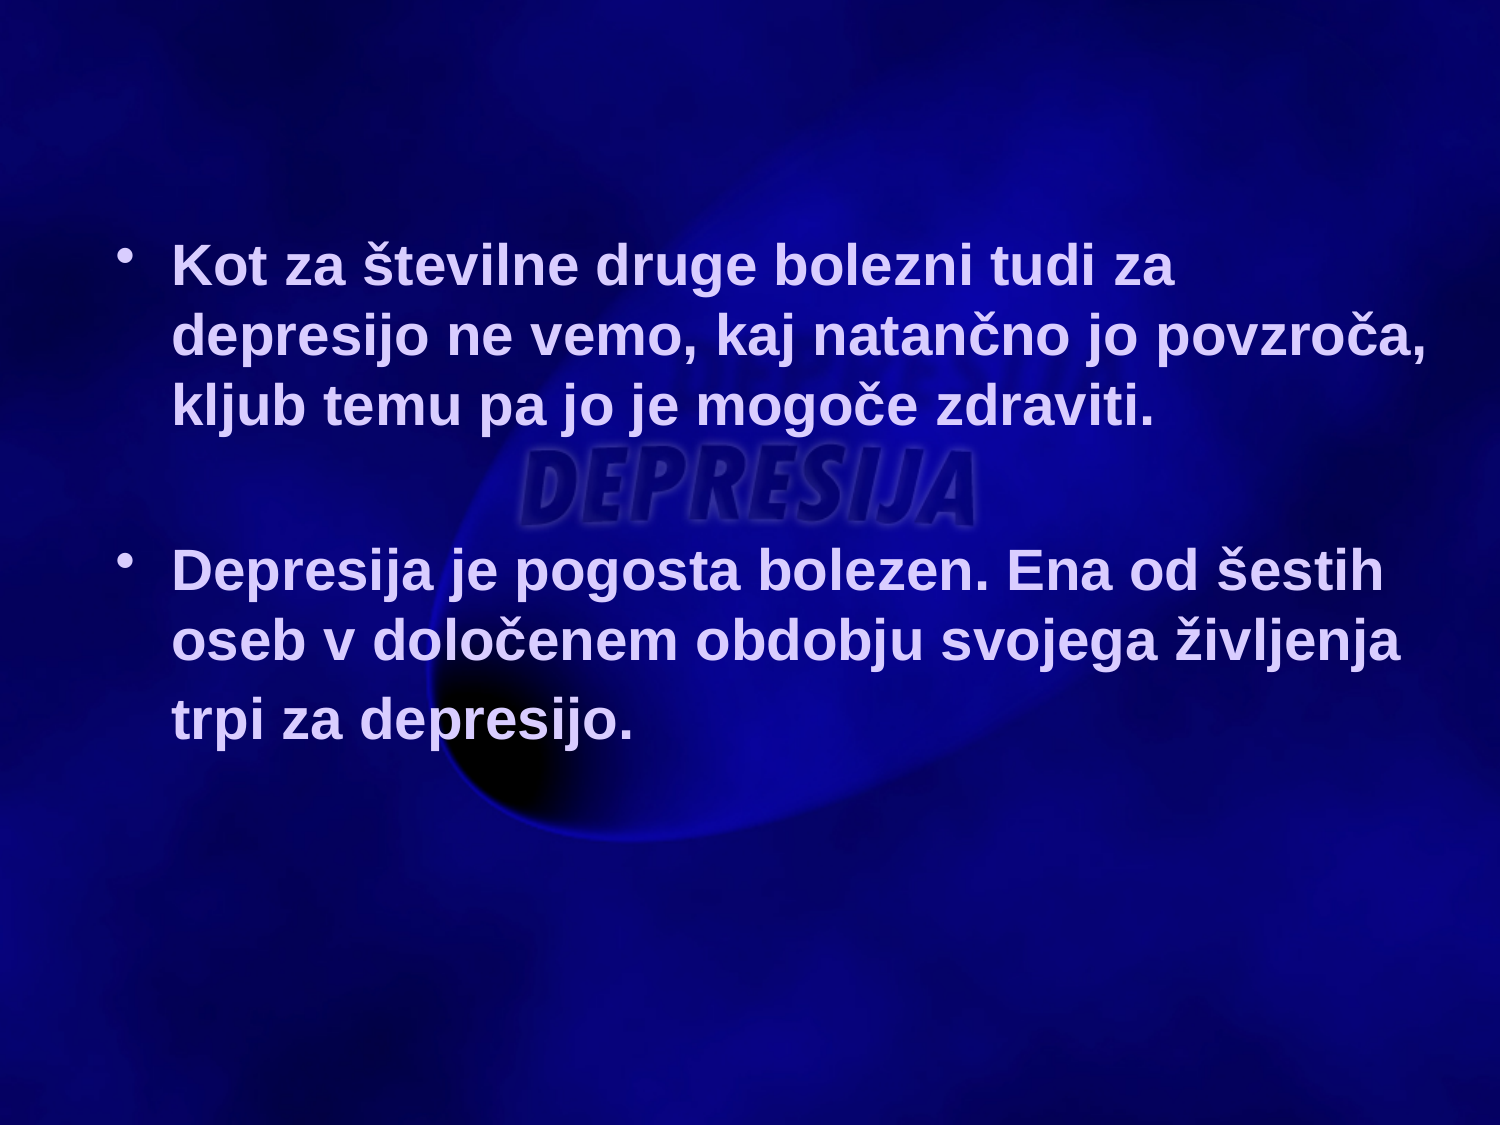

# Kot za številne druge bolezni tudi za depresijo ne vemo, kaj natančno jo povzroča, kljub temu pa jo je mogoče zdraviti.
Depresija je pogosta bolezen. Ena od šestih oseb v določenem obdobju svojega življenja trpi za depresijo.